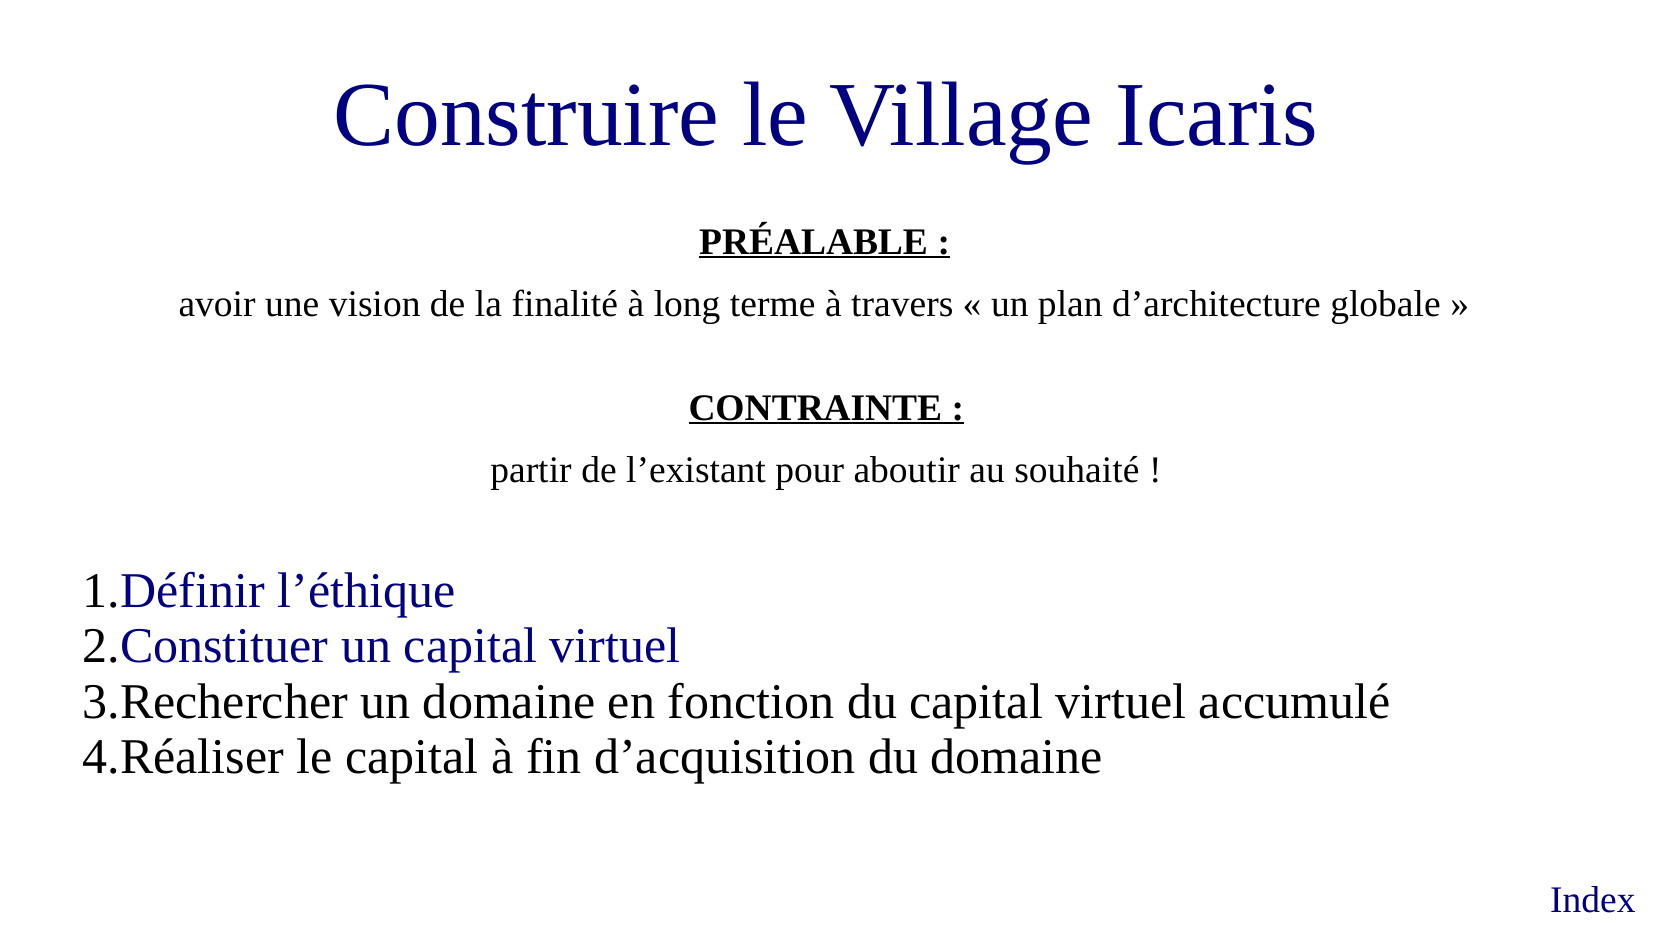

# Construire le Village Icaris
Préalable :
avoir une vision de la finalité à long terme à travers « un plan d’architecture globale »
Contrainte :
partir de l’existant pour aboutir au souhaité !
Définir l’éthique
Constituer un capital virtuel
Rechercher un domaine en fonction du capital virtuel accumulé
Réaliser le capital à fin d’acquisition du domaine